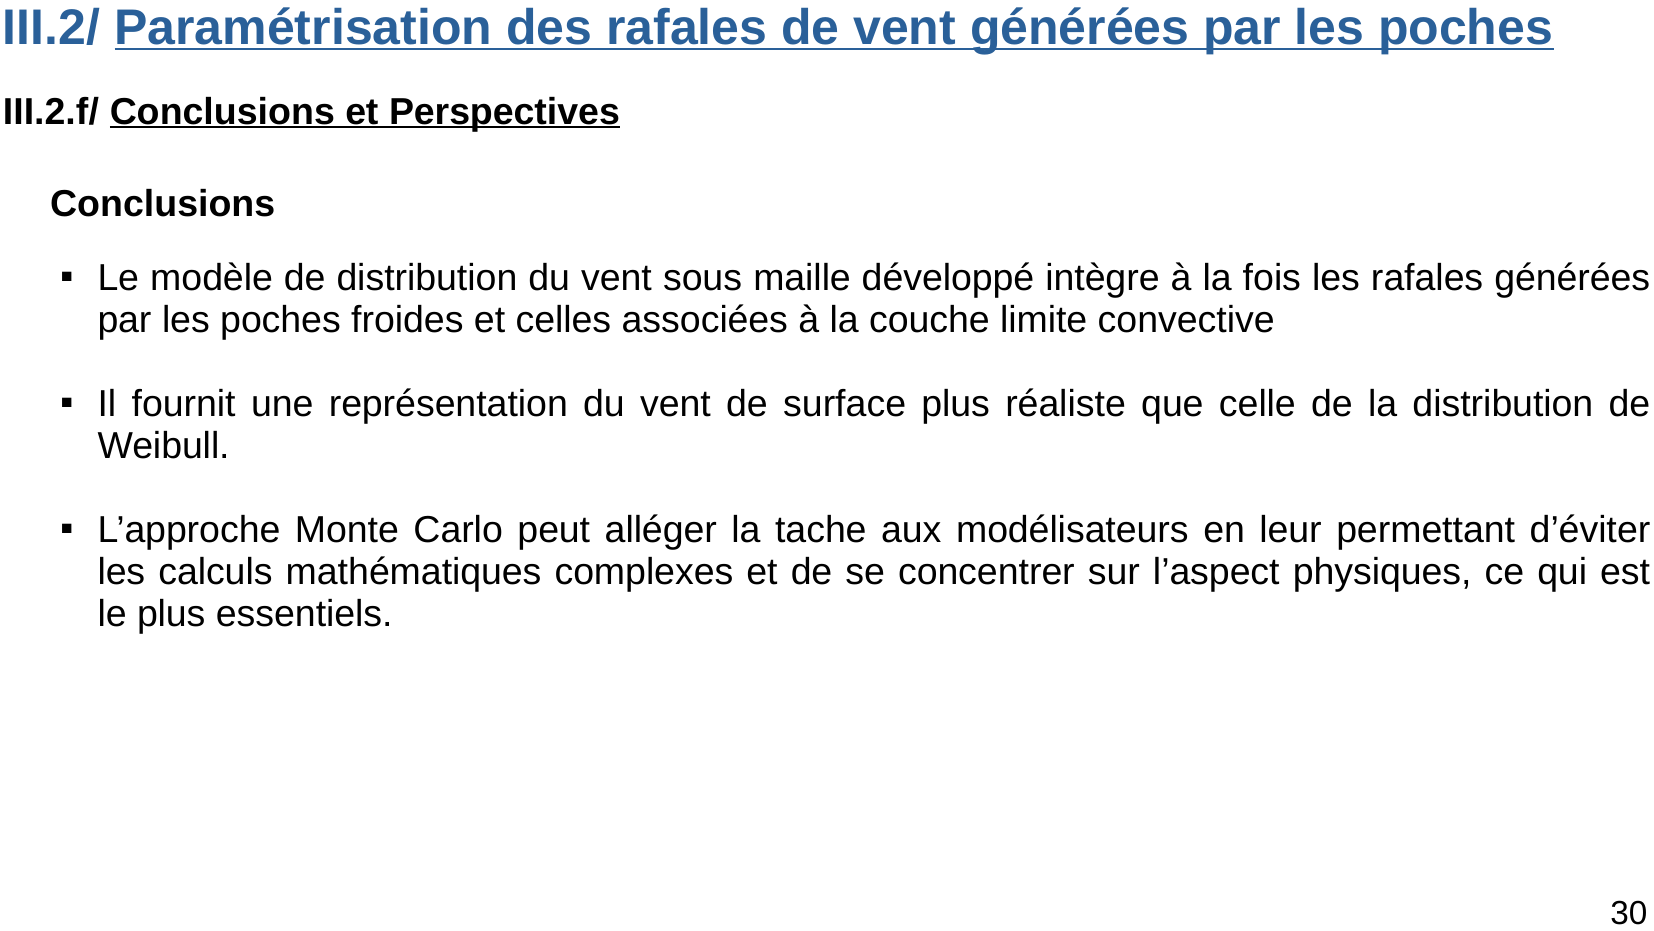

III.2/ Paramétrisation des rafales de vent générées par les poches
III.2.f/ Conclusions et Perspectives
Conclusions
Le modèle de distribution du vent sous maille développé intègre à la fois les rafales générées par les poches froides et celles associées à la couche limite convective
Il fournit une représentation du vent de surface plus réaliste que celle de la distribution de Weibull.
L’approche Monte Carlo peut alléger la tache aux modélisateurs en leur permettant d’éviter les calculs mathématiques complexes et de se concentrer sur l’aspect physiques, ce qui est le plus essentiels.
30